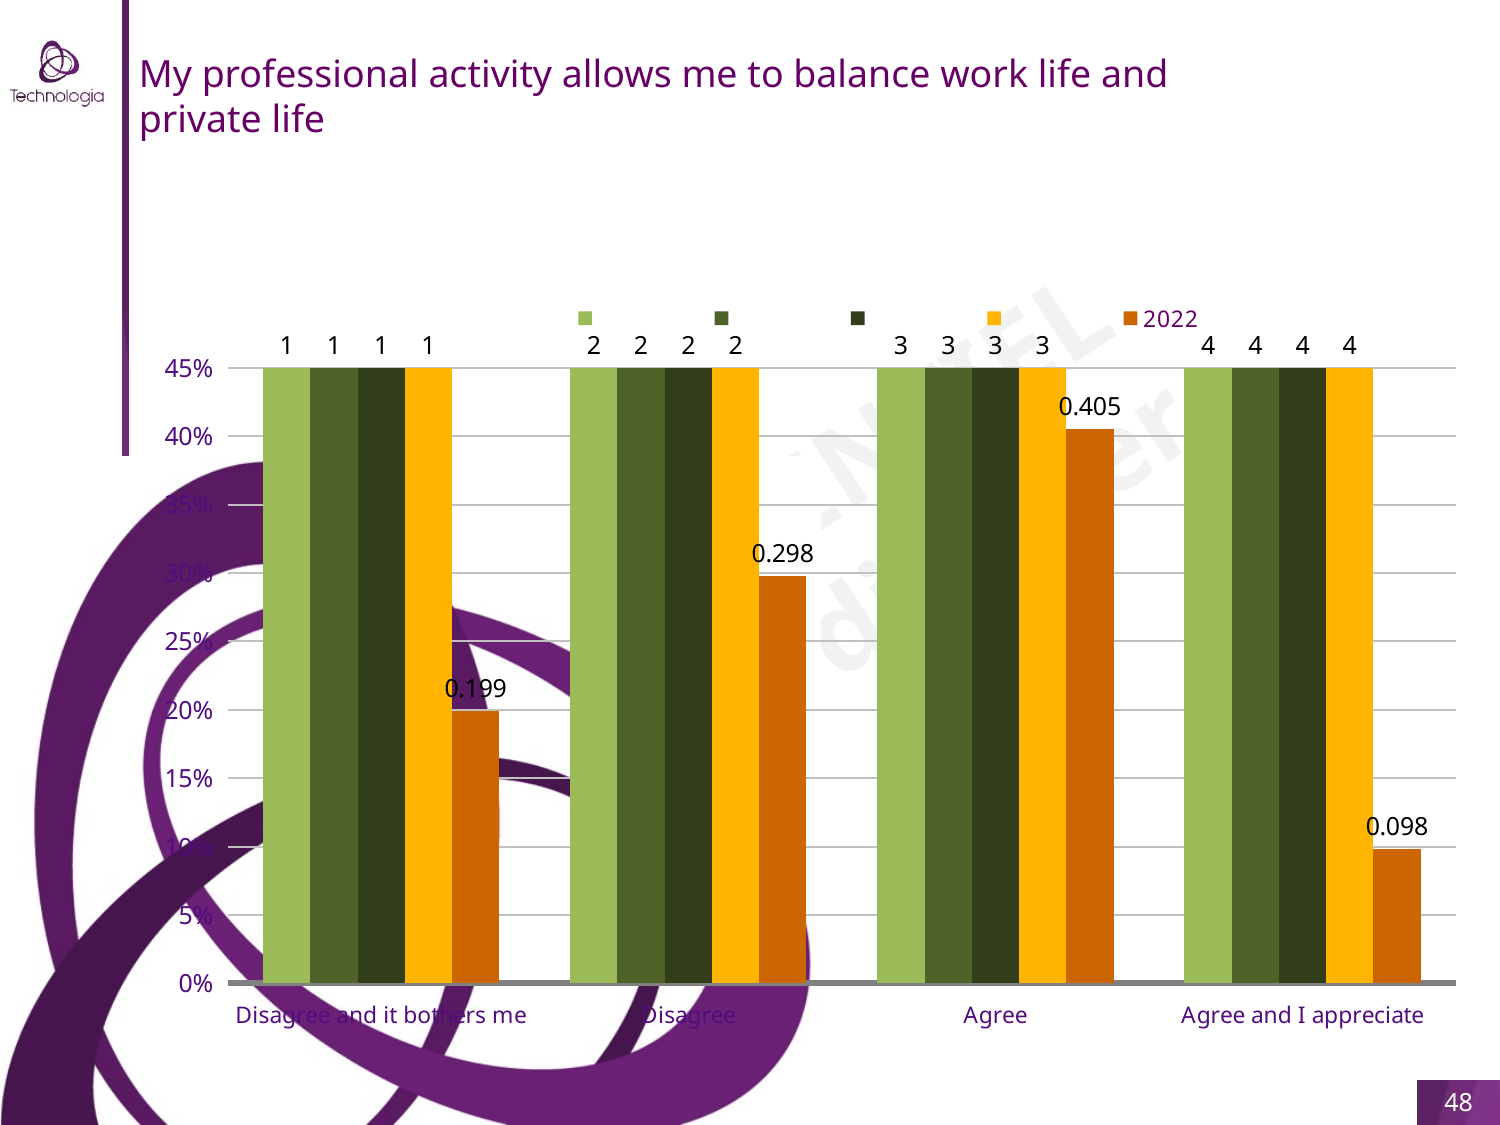

# My professional activity allows me to balance work life and private life
[unsupported chart]